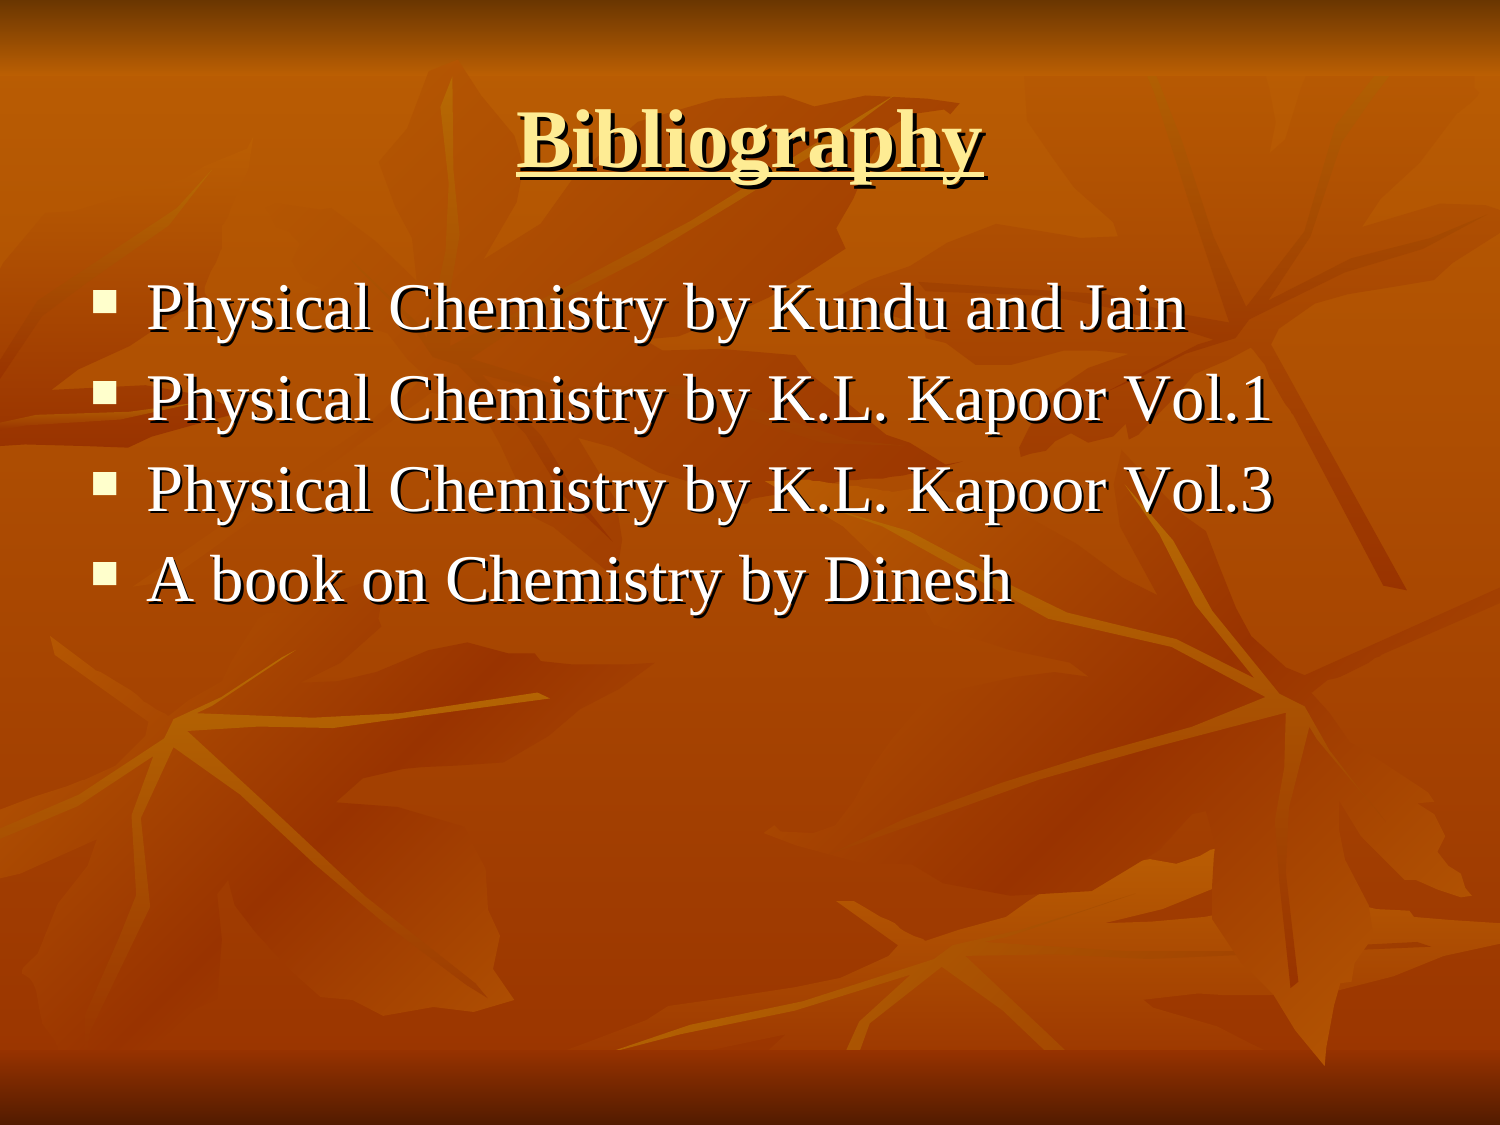

# Bibliography
Physical Chemistry by Kundu and Jain
Physical Chemistry by K.L. Kapoor Vol.1
Physical Chemistry by K.L. Kapoor Vol.3
A book on Chemistry by Dinesh